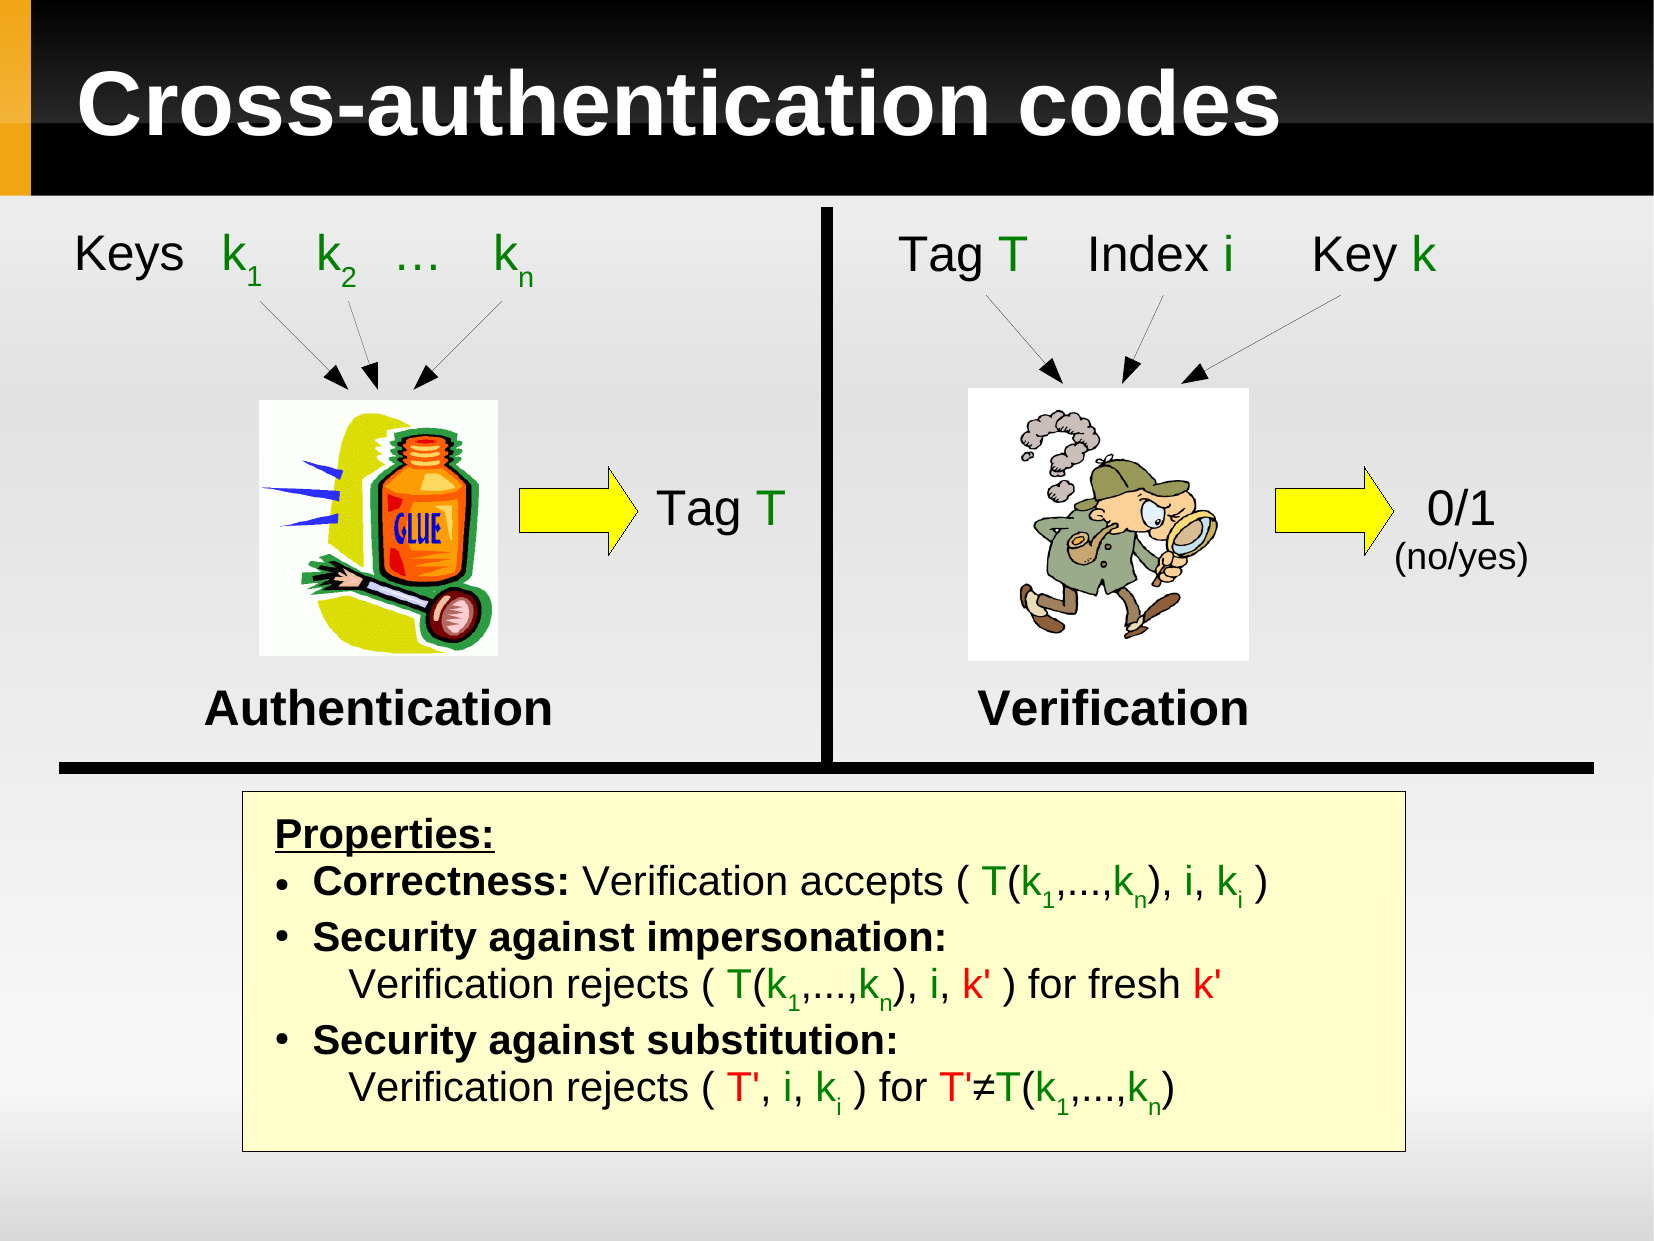

# Cross-authentication codes
Keys
k1
k2
kn
…
Tag T
Index i
Key k
Tag T
0/1
(no/yes)
Authentication
Verification
Properties:
 Correctness: Verification accepts ( T(k1,...,kn), i, ki )
 Security against impersonation:
	Verification rejects ( T(k1,...,kn), i, k' ) for fresh k'
 Security against substitution:
	Verification rejects ( T', i, ki ) for T'≠T(k1,...,kn)